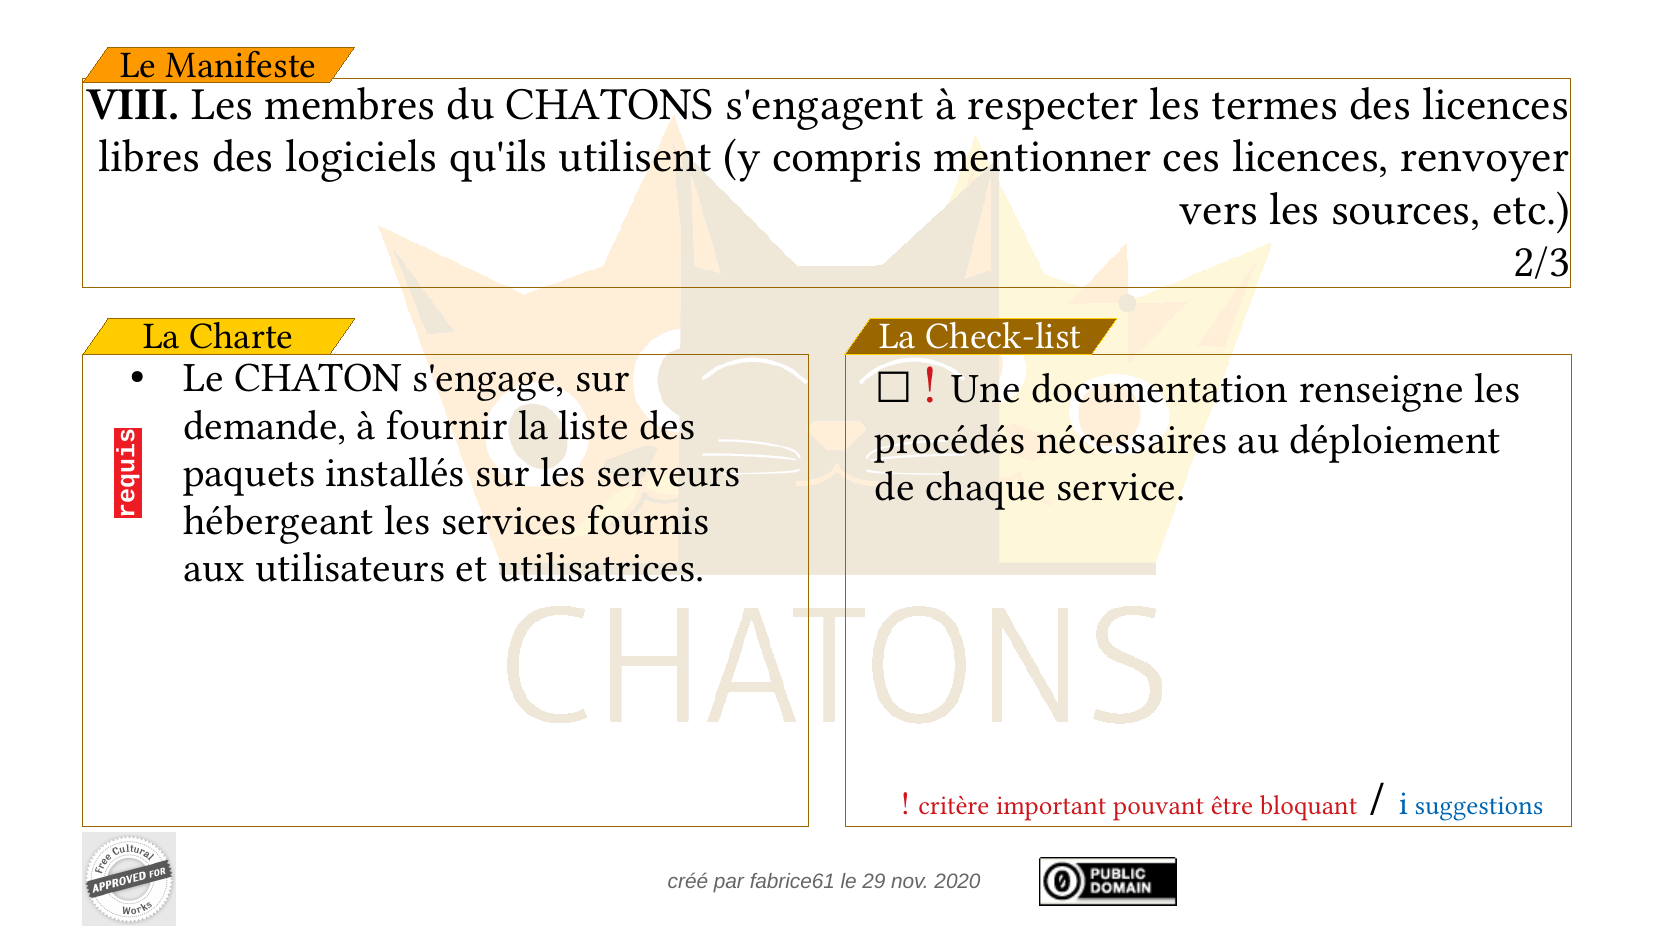

Le Manifeste
# VIII. Les membres du CHATONS s'engagent à respecter les termes des licences libres des logiciels qu'ils utilisent (y compris mentionner ces licences, renvoyer vers les sources, etc.) 2/3
La Charte
La Check-list
Le CHATON s'engage, sur demande, à fournir la liste des paquets installés sur les serveurs hébergeant les services fournis aux utilisateurs et utilisatrices.
☐ ! Une documentation renseigne les procédés nécessaires au déploiement de chaque service.
requis